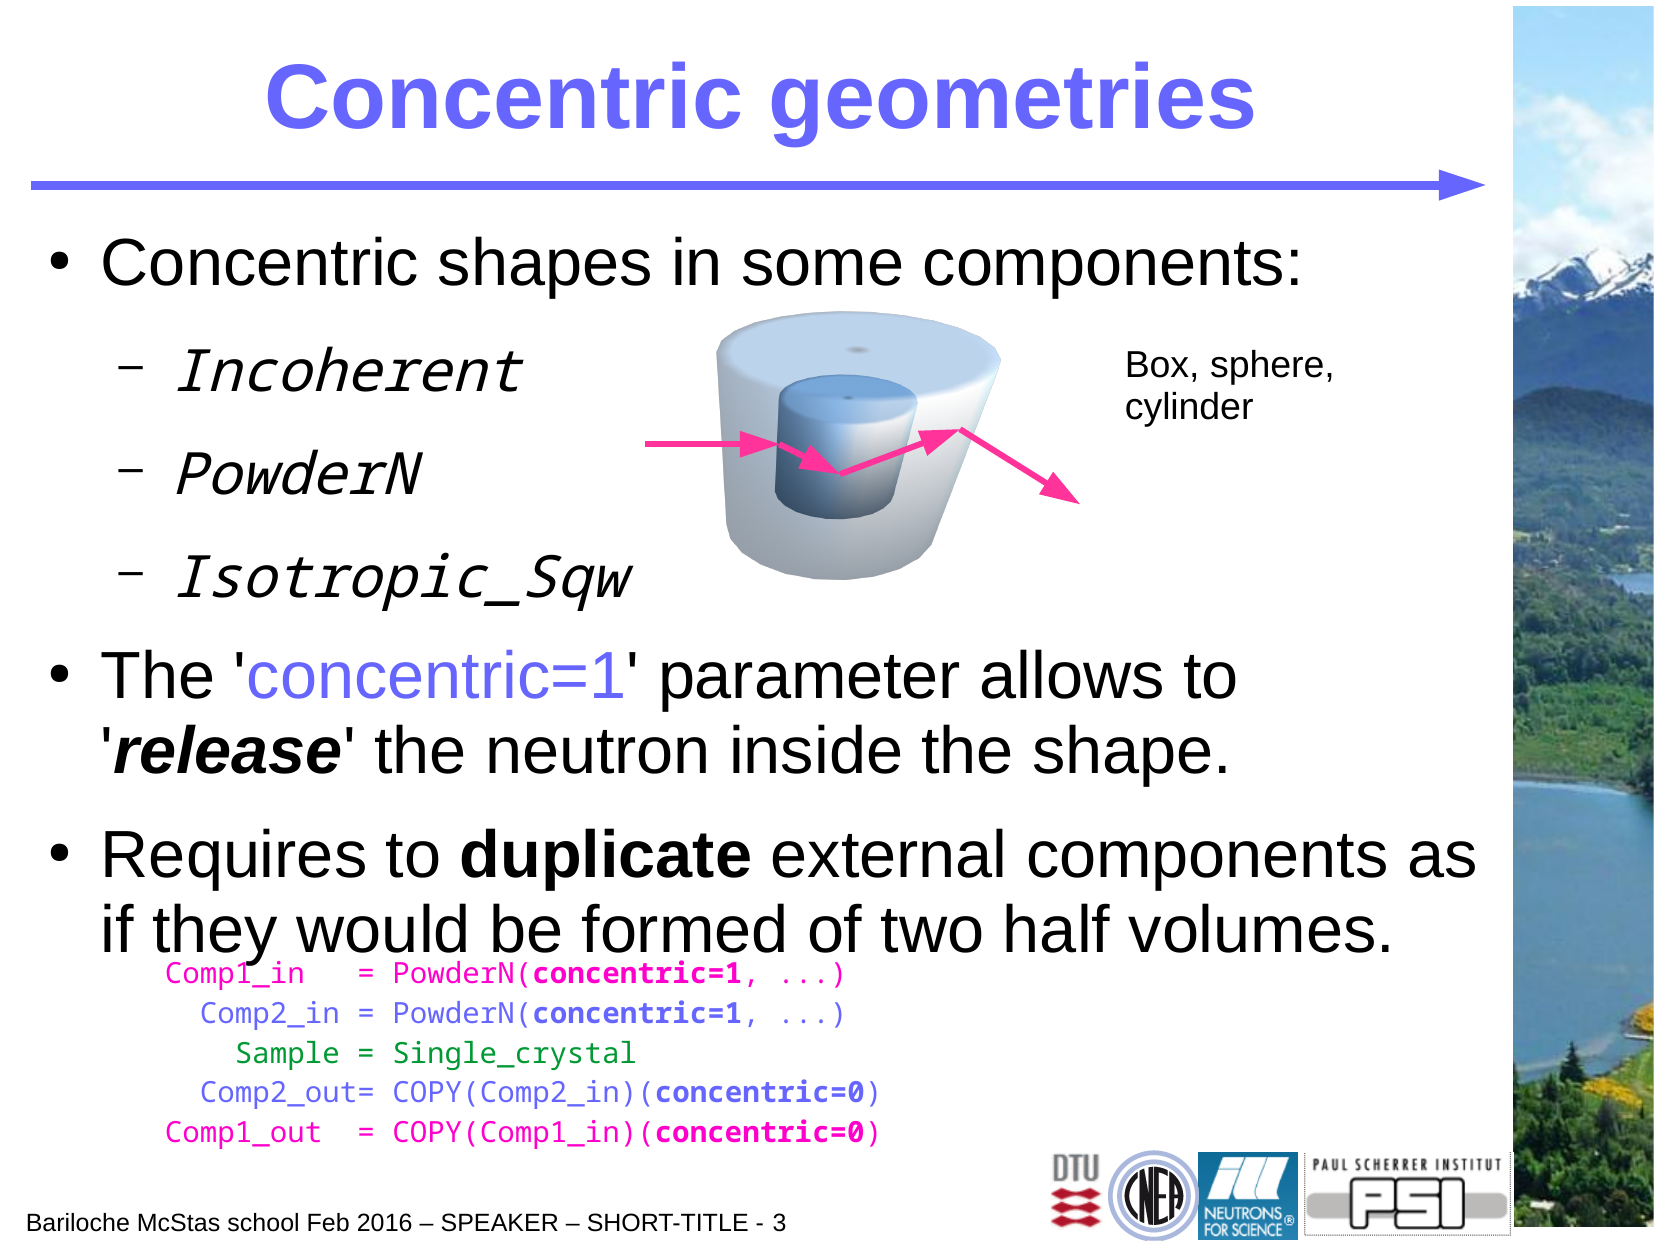

# Concentric geometries
Concentric shapes in some components:
Incoherent
PowderN
Isotropic_Sqw
The 'concentric=1' parameter allows to 'release' the neutron inside the shape.
Requires to duplicate external components as if they would be formed of two half volumes.
Box, sphere, cylinder
Comp1_in = PowderN(concentric=1, ...)
 Comp2_in = PowderN(concentric=1, ...)
 Sample = Single_crystal
 Comp2_out= COPY(Comp2_in)(concentric=0)
Comp1_out = COPY(Comp1_in)(concentric=0)